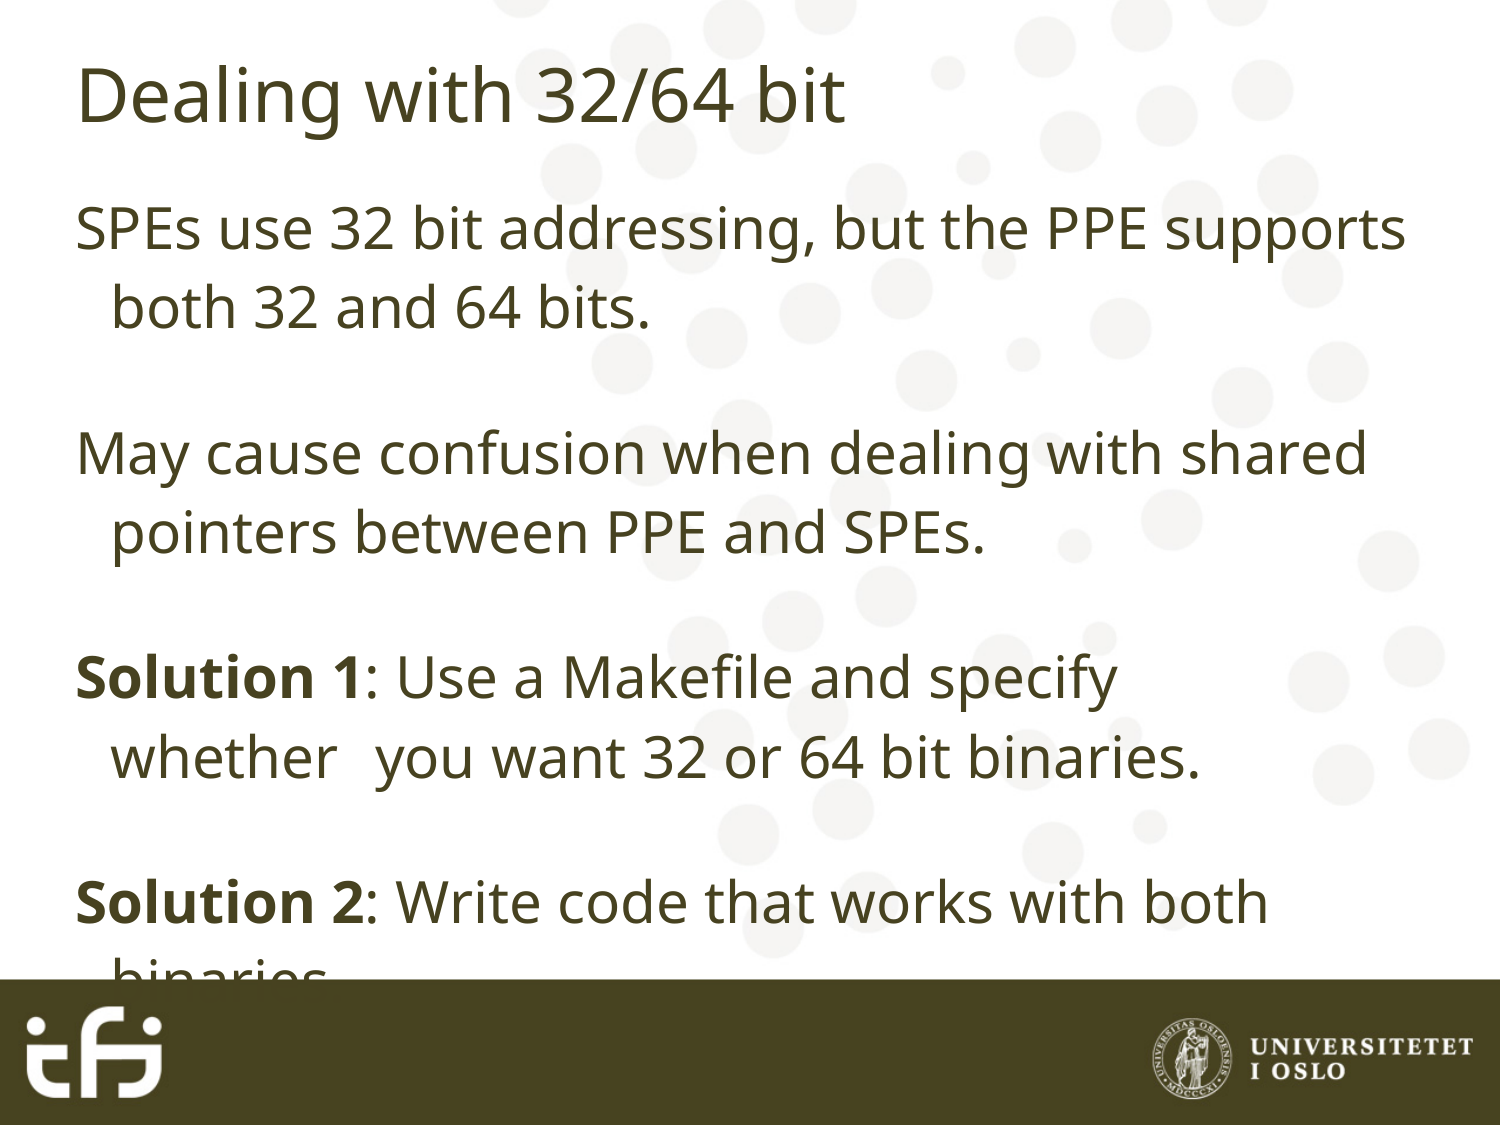

# Dealing with 32/64 bit
SPEs use 32 bit addressing, but the PPE supports both 32 and 64 bits.
May cause confusion when dealing with shared pointers between PPE and SPEs.
Solution 1: Use a Makefile and specify		whether 	you want 32 or 64 bit binaries.
Solution 2: Write code that works with both binaries.